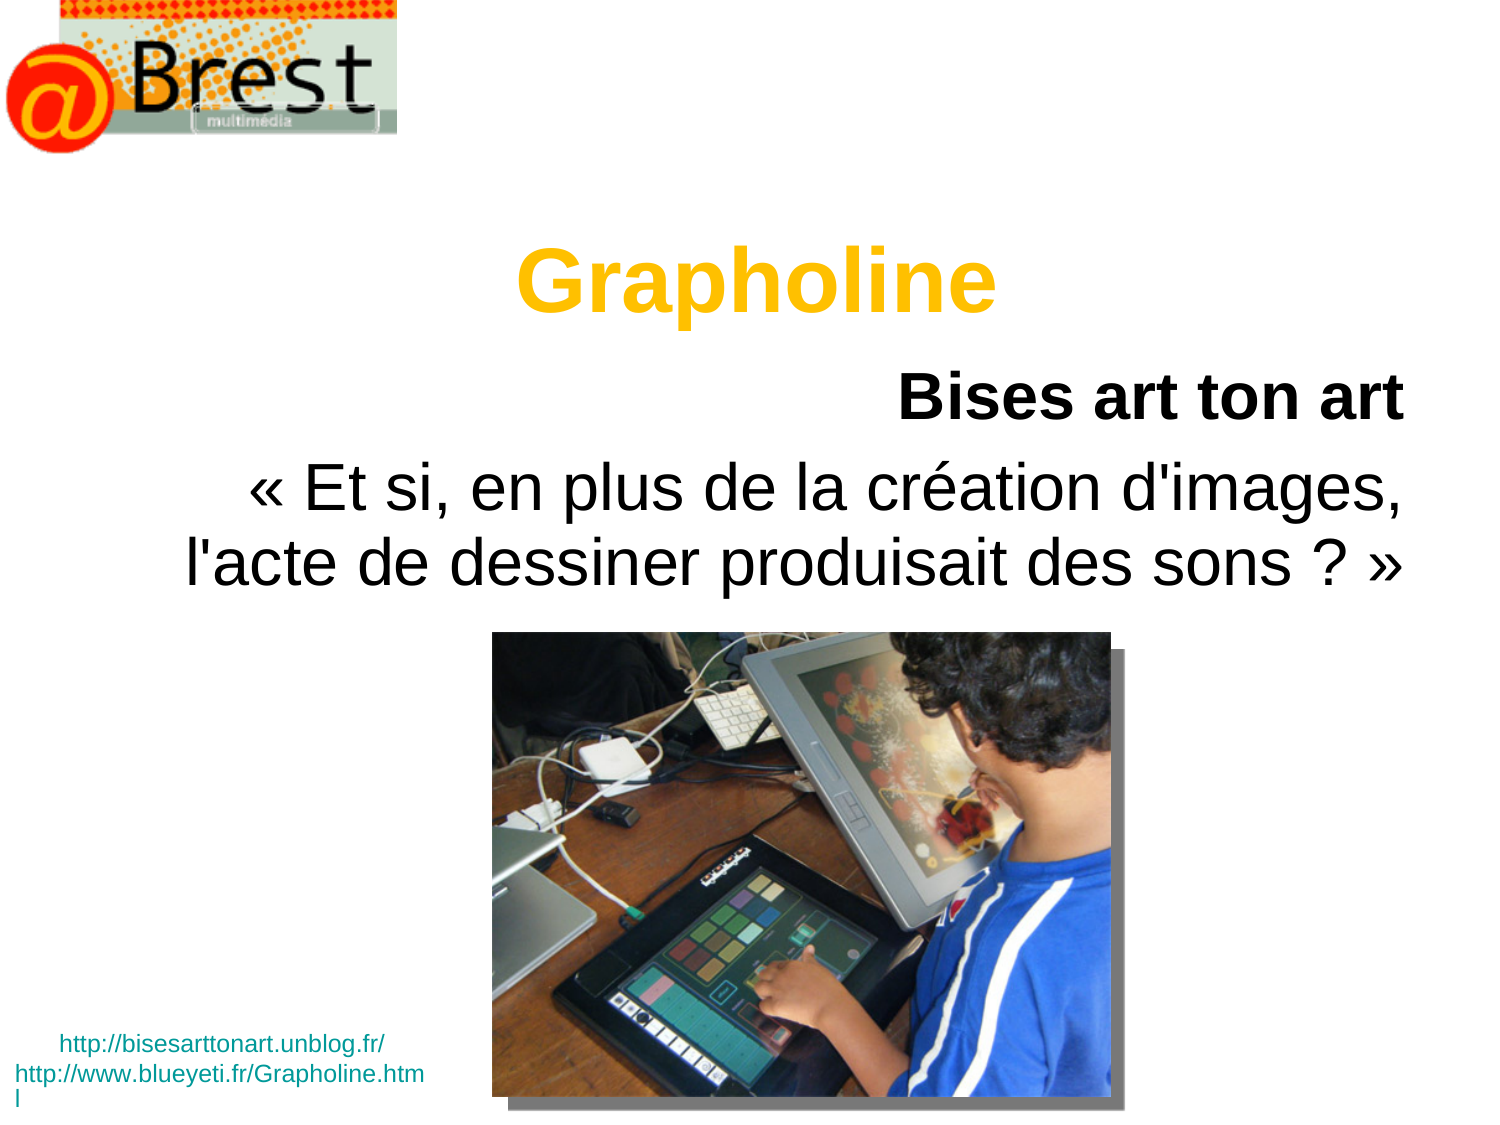

# Grapholine
Bises art ton art
« Et si, en plus de la création d'images, l'acte de dessiner produisait des sons ? »
http://bisesarttonart.unblog.fr/
http://www.blueyeti.fr/Grapholine.html